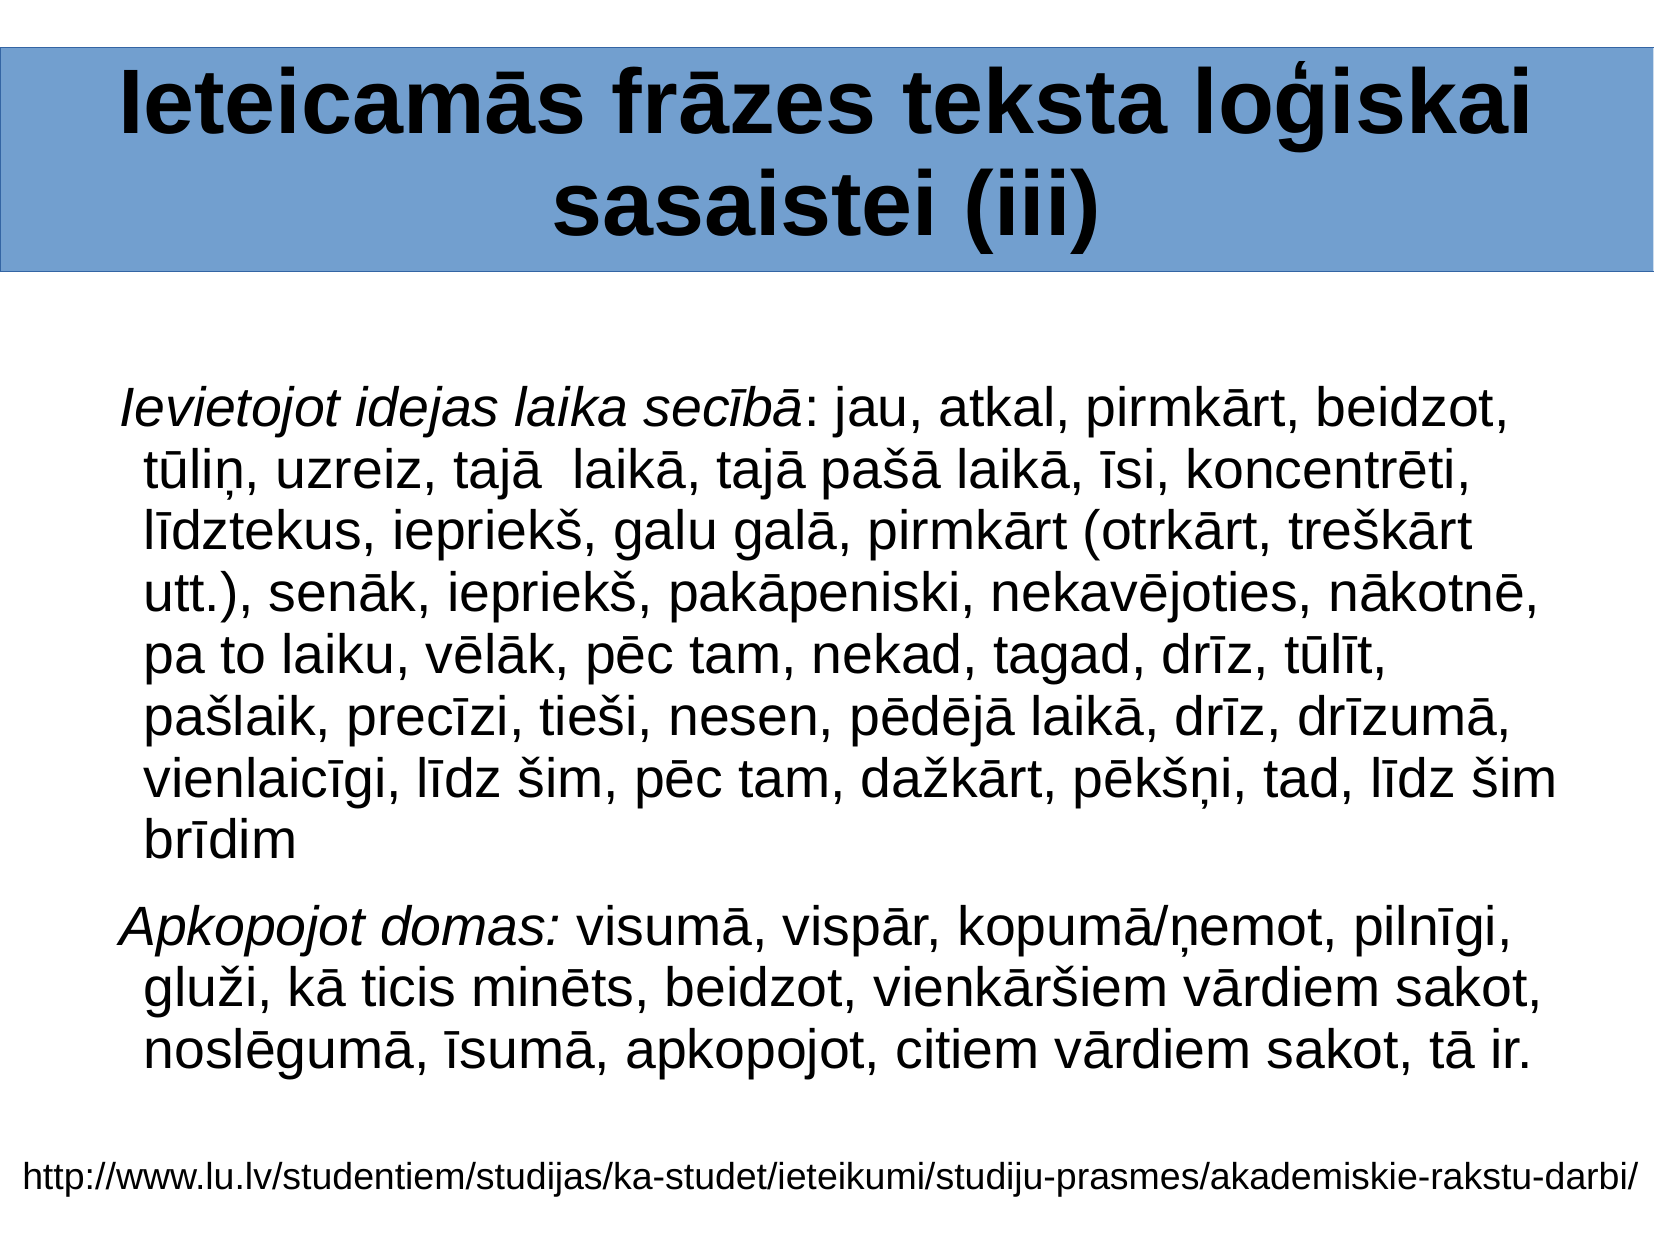

# Ieteicamās frāzes teksta loģiskai sasaistei (iii)
Ievietojot idejas laika secībā: jau, atkal, pirmkārt, beidzot, tūliņ, uzreiz, tajā  laikā, tajā pašā laikā, īsi, koncentrēti, līdztekus, iepriekš, galu galā, pirmkārt (otrkārt, treškārt utt.), senāk, iepriekš, pakāpeniski, nekavējoties, nākotnē, pa to laiku, vēlāk, pēc tam, nekad, tagad, drīz, tūlīt, pašlaik, precīzi, tieši, nesen, pēdējā laikā, drīz, drīzumā, vienlaicīgi, līdz šim, pēc tam, dažkārt, pēkšņi, tad, līdz šim brīdim
Apkopojot domas: visumā, vispār, kopumā/ņemot, pilnīgi, gluži, kā ticis minēts, beidzot, vienkāršiem vārdiem sakot, noslēgumā, īsumā, apkopojot, citiem vārdiem sakot, tā ir.
http://www.lu.lv/studentiem/studijas/ka-studet/ieteikumi/studiju-prasmes/akademiskie-rakstu-darbi/